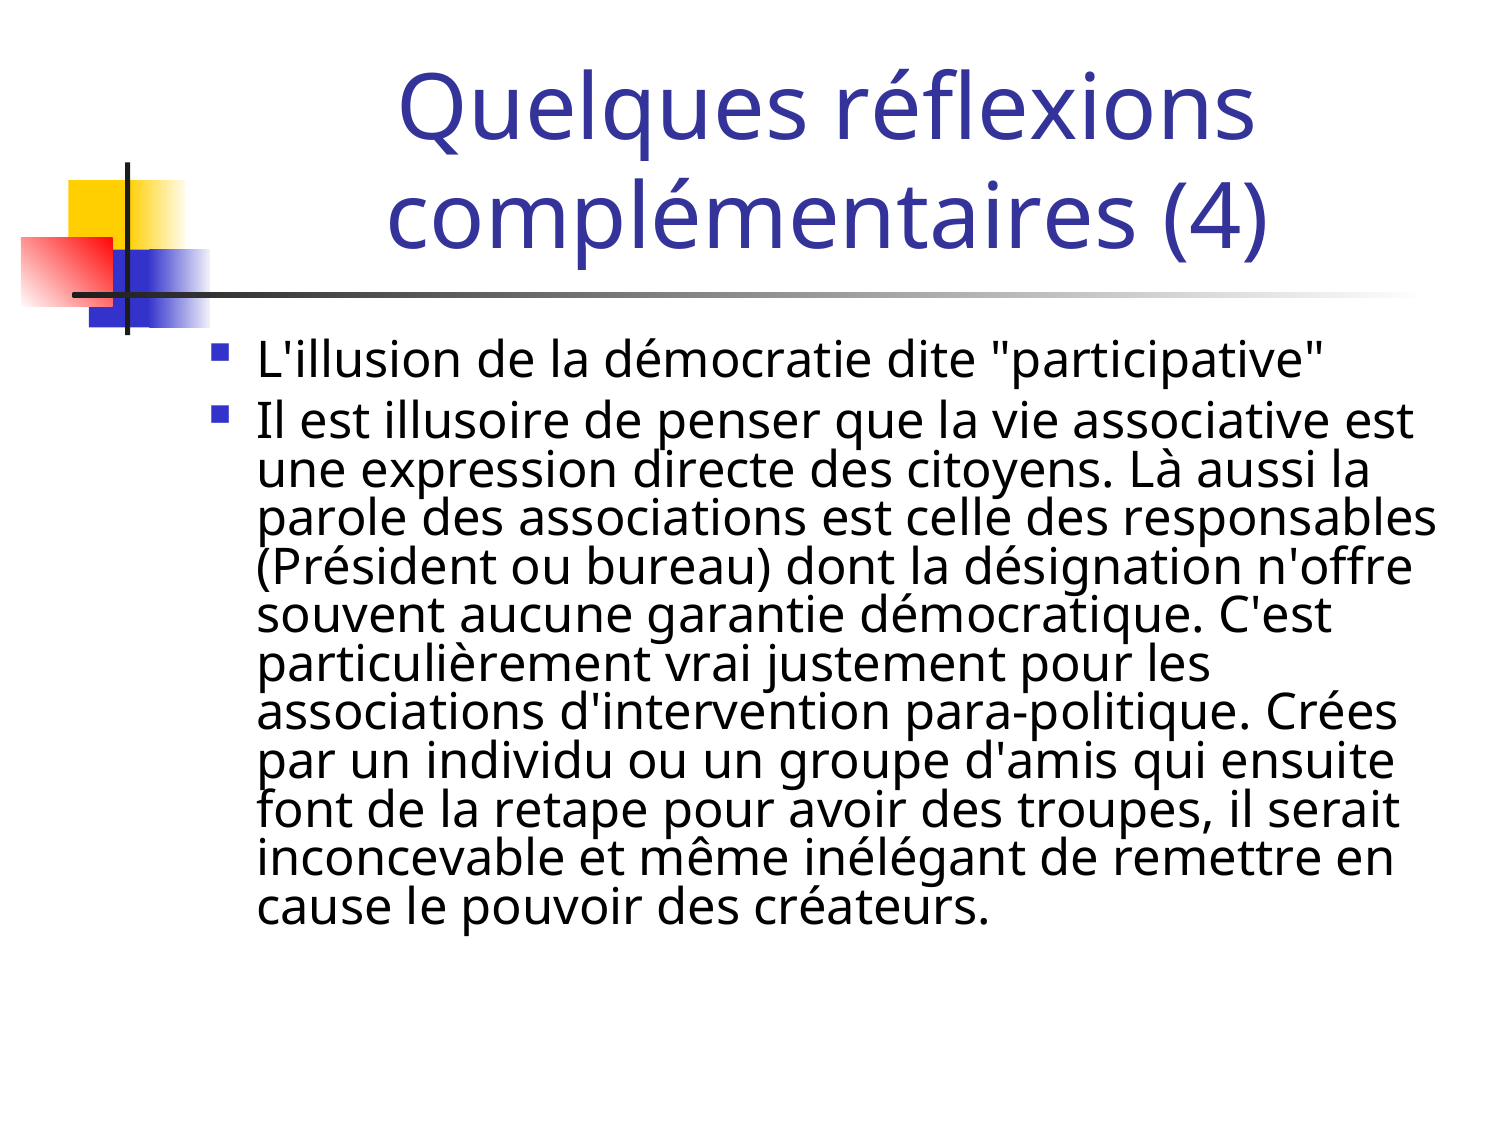

# Quelques réflexions complémentaires (4)
L'illusion de la démocratie dite "participative"
Il est illusoire de penser que la vie associative est une expression directe des citoyens. Là aussi la parole des associations est celle des responsables (Président ou bureau) dont la désignation n'offre souvent aucune garantie démocratique. C'est particulièrement vrai justement pour les associations d'intervention para-politique. Crées par un individu ou un groupe d'amis qui ensuite font de la retape pour avoir des troupes, il serait inconcevable et même inélégant de remettre en cause le pouvoir des créateurs.